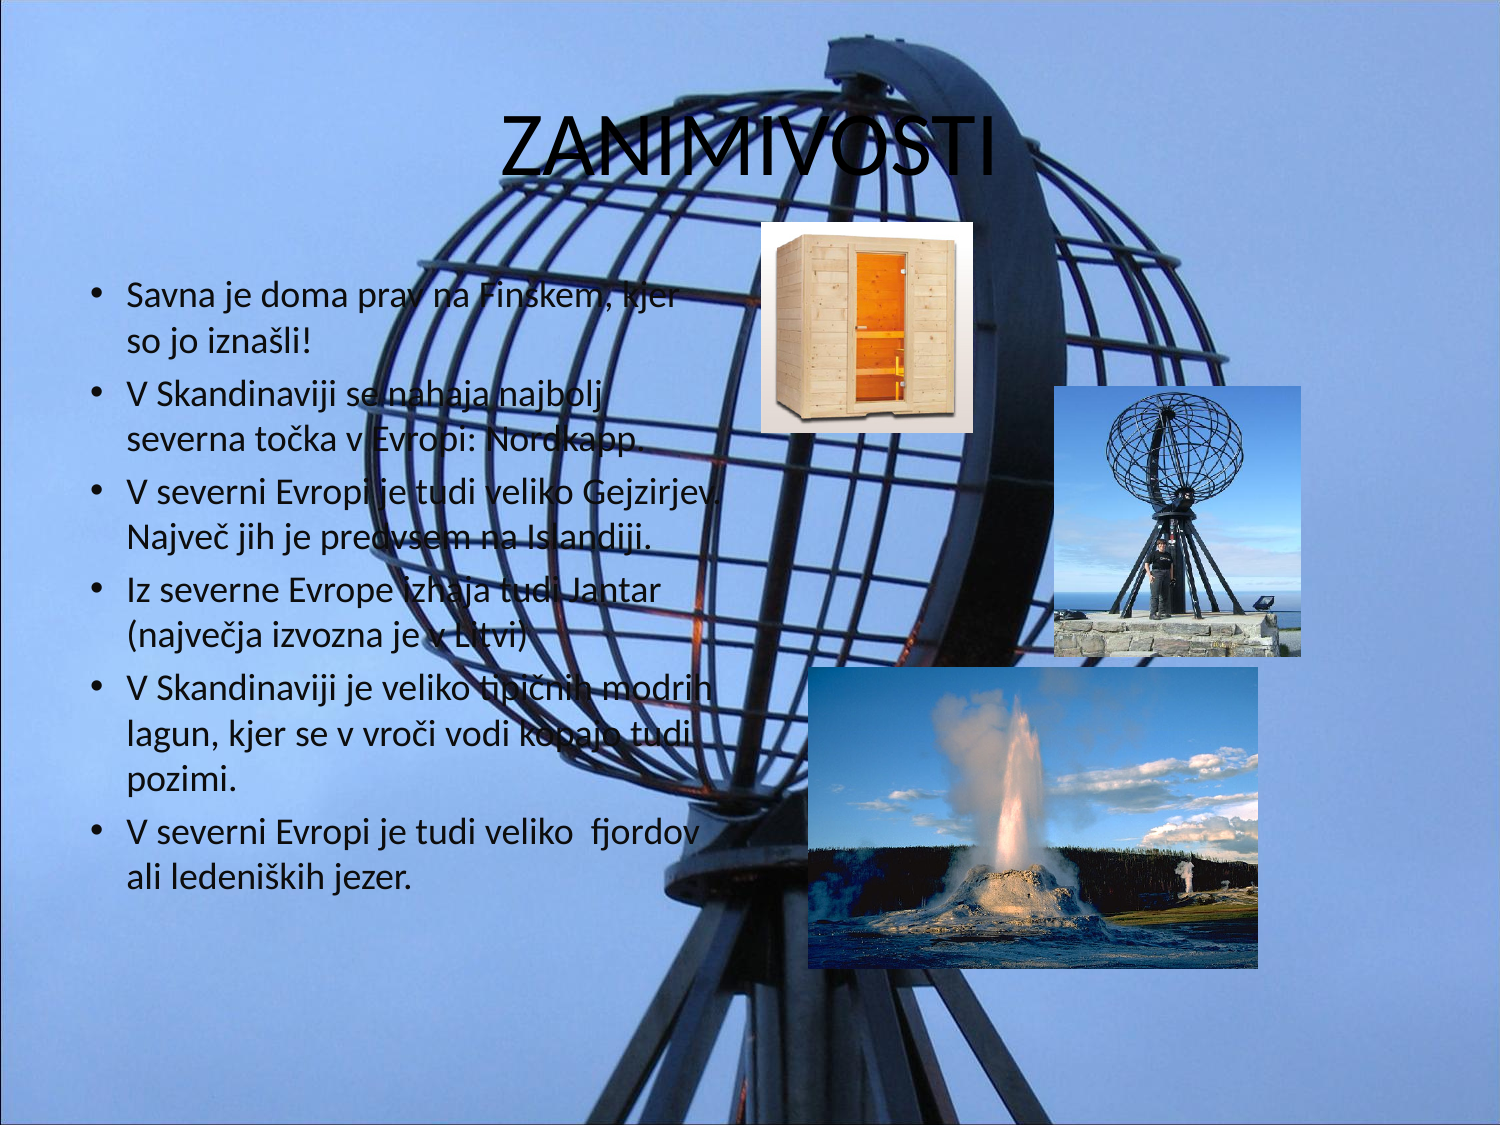

# ZANIMIVOSTI
Savna je doma prav na Finskem, kjer so jo iznašli!
V Skandinaviji se nahaja najbolj severna točka v Evropi: Nordkapp.
V severni Evropi je tudi veliko Gejzirjev. Največ jih je predvsem na Islandiji.
Iz severne Evrope izhaja tudi Jantar (največja izvozna je v Litvi)
V Skandinaviji je veliko tipičnih modrih lagun, kjer se v vroči vodi kopajo tudi pozimi.
V severni Evropi je tudi veliko fjordov ali ledeniških jezer.